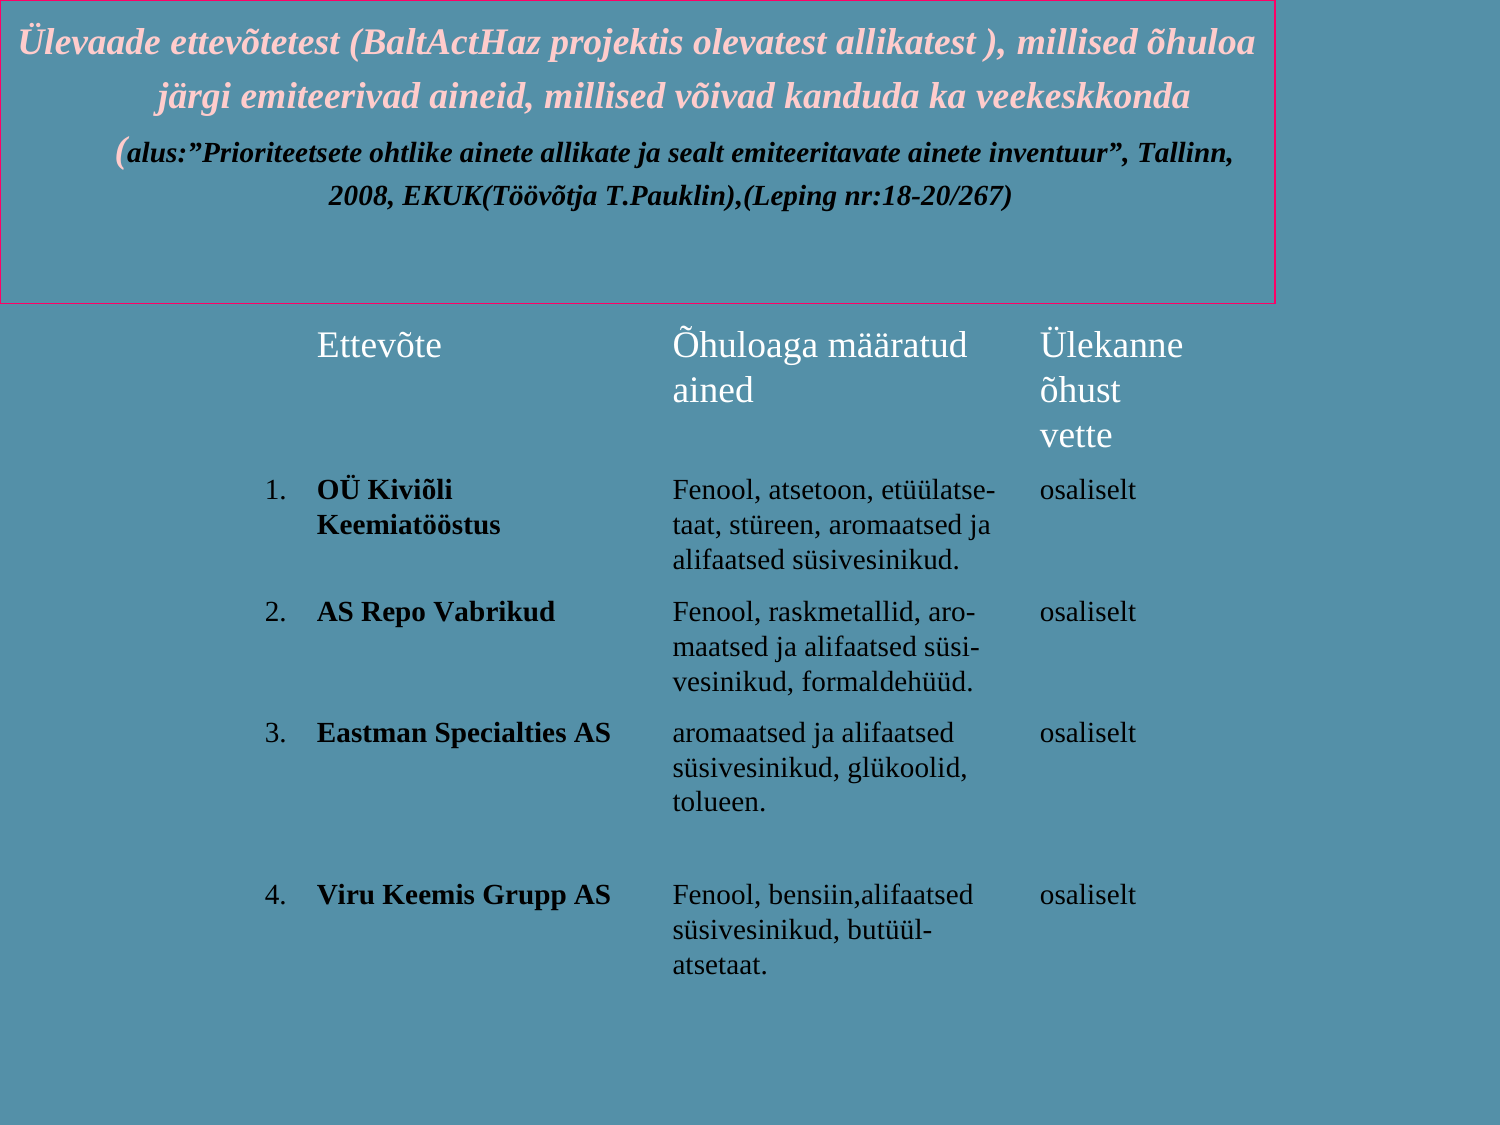

Ülevaade ettevõtetest (BaltActHaz projektis olevatest allikatest ), millised õhuloa järgi emiteerivad aineid, millised võivad kanduda ka veekeskkonda (alus:”Prioriteetsete ohtlike ainete allikate ja sealt emiteeritavate ainete inventuur”, Tallinn, 2008, EKUK(Töövõtja T.Pauklin),(Leping nr:18-20/267)
| | Ettevõte | Õhuloaga määratud ained | Ülekanne õhust vette |
| --- | --- | --- | --- |
| 1. | OÜ Kiviõli Keemiatööstus | Fenool, atsetoon, etüülatse-taat, stüreen, aromaatsed ja alifaatsed süsivesinikud. | osaliselt |
| 2. | AS Repo Vabrikud | Fenool, raskmetallid, aro-maatsed ja alifaatsed süsi-vesinikud, formaldehüüd. | osaliselt |
| 3. | Eastman Specialties AS | aromaatsed ja alifaatsed süsivesinikud, glükoolid, tolueen. | osaliselt |
| 4. | Viru Keemis Grupp AS | Fenool, bensiin,alifaatsed süsivesinikud, butüül-atsetaat. | osaliselt |